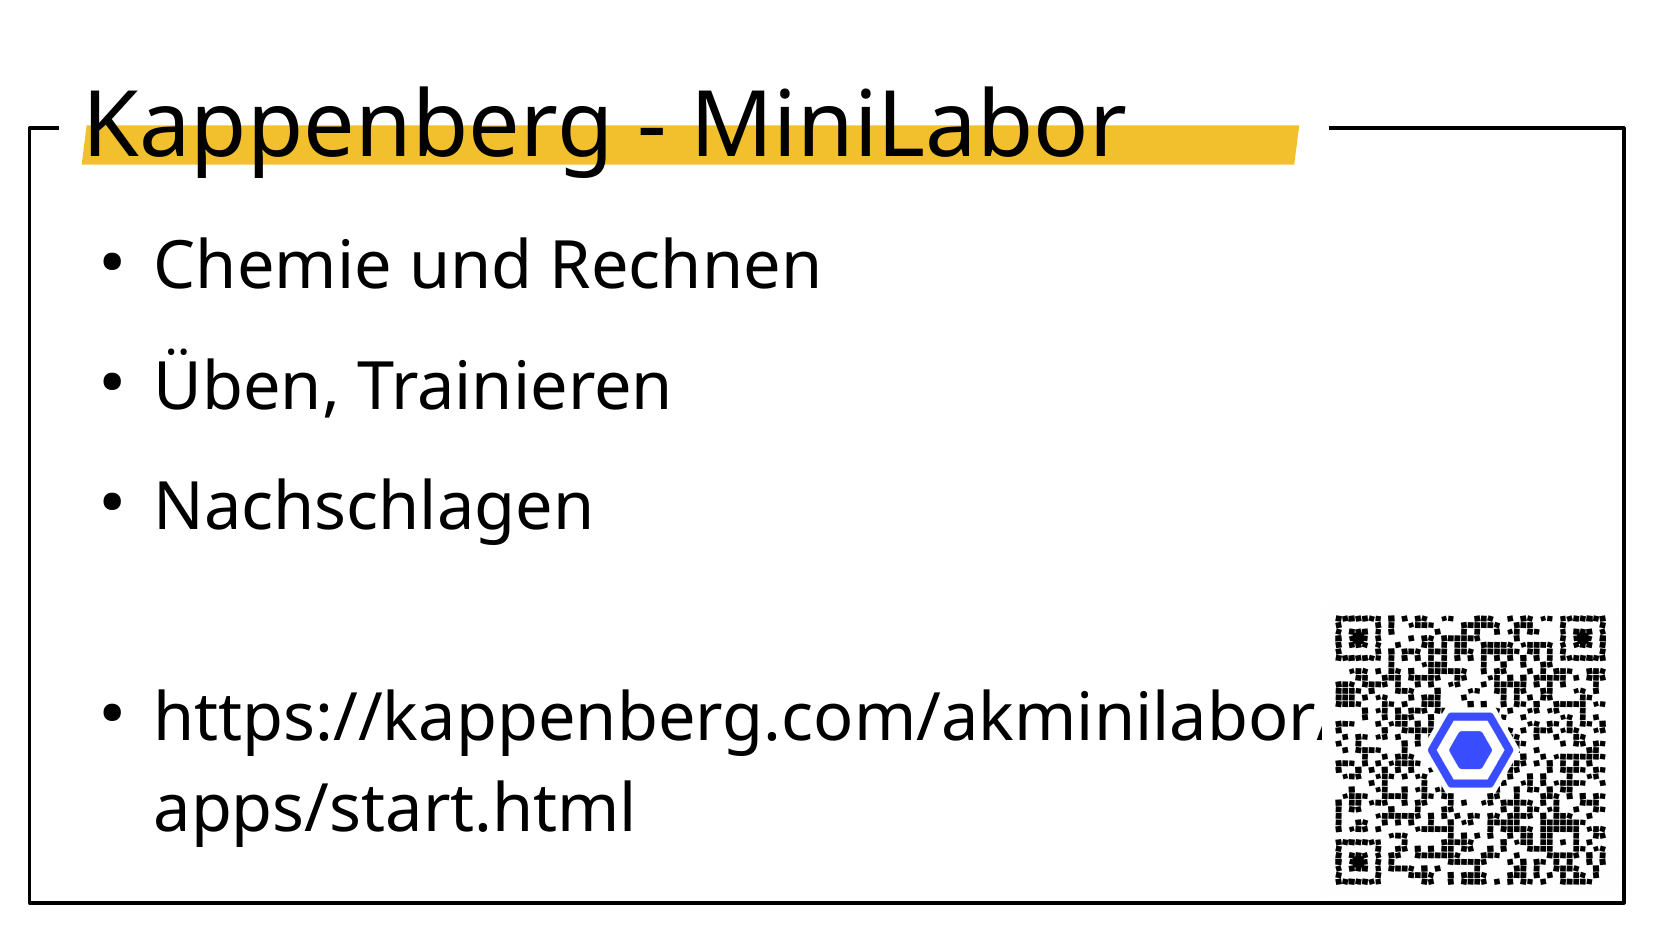

# Kappenberg - MiniLabor
Chemie und Rechnen
Üben, Trainieren
Nachschlagen
https://kappenberg.com/akminilabor/
apps/start.html